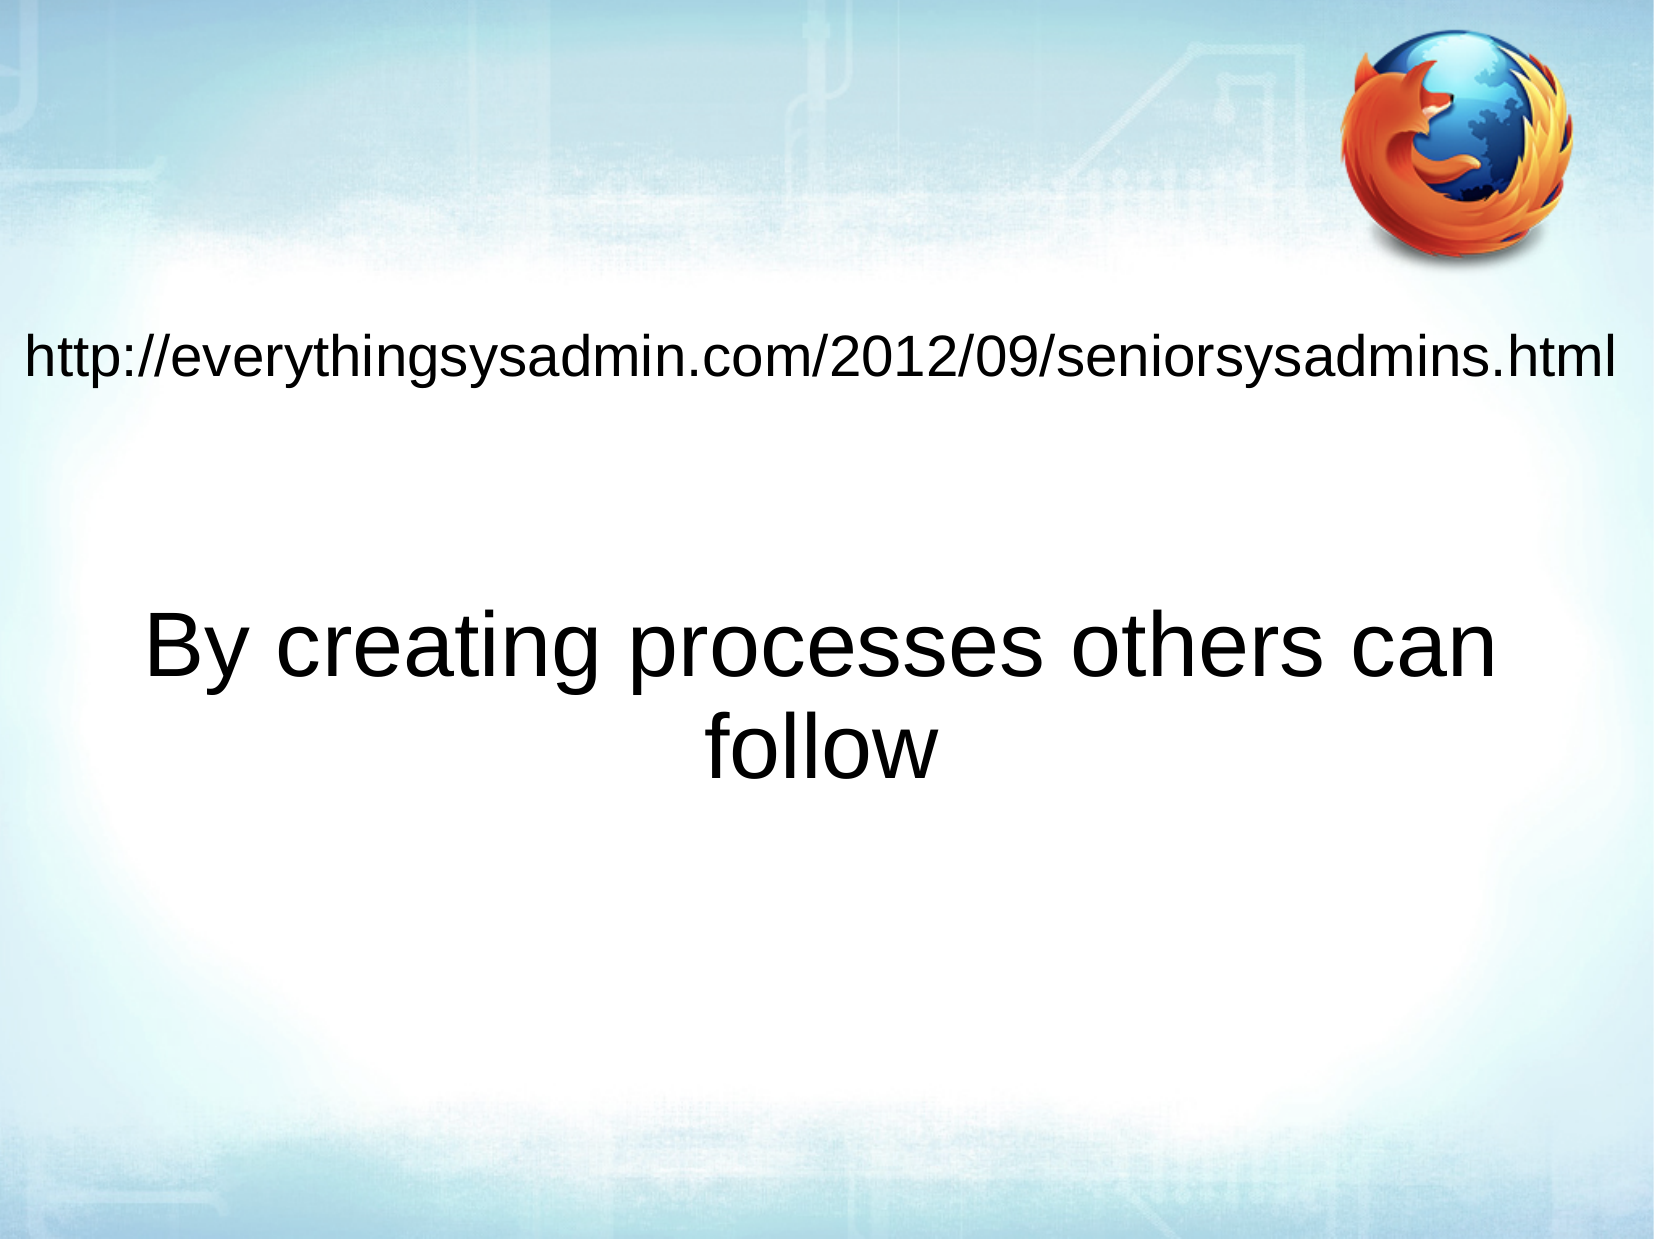

# http://everythingsysadmin.com/2012/09/seniorsysadmins.html By creating processes others can follow